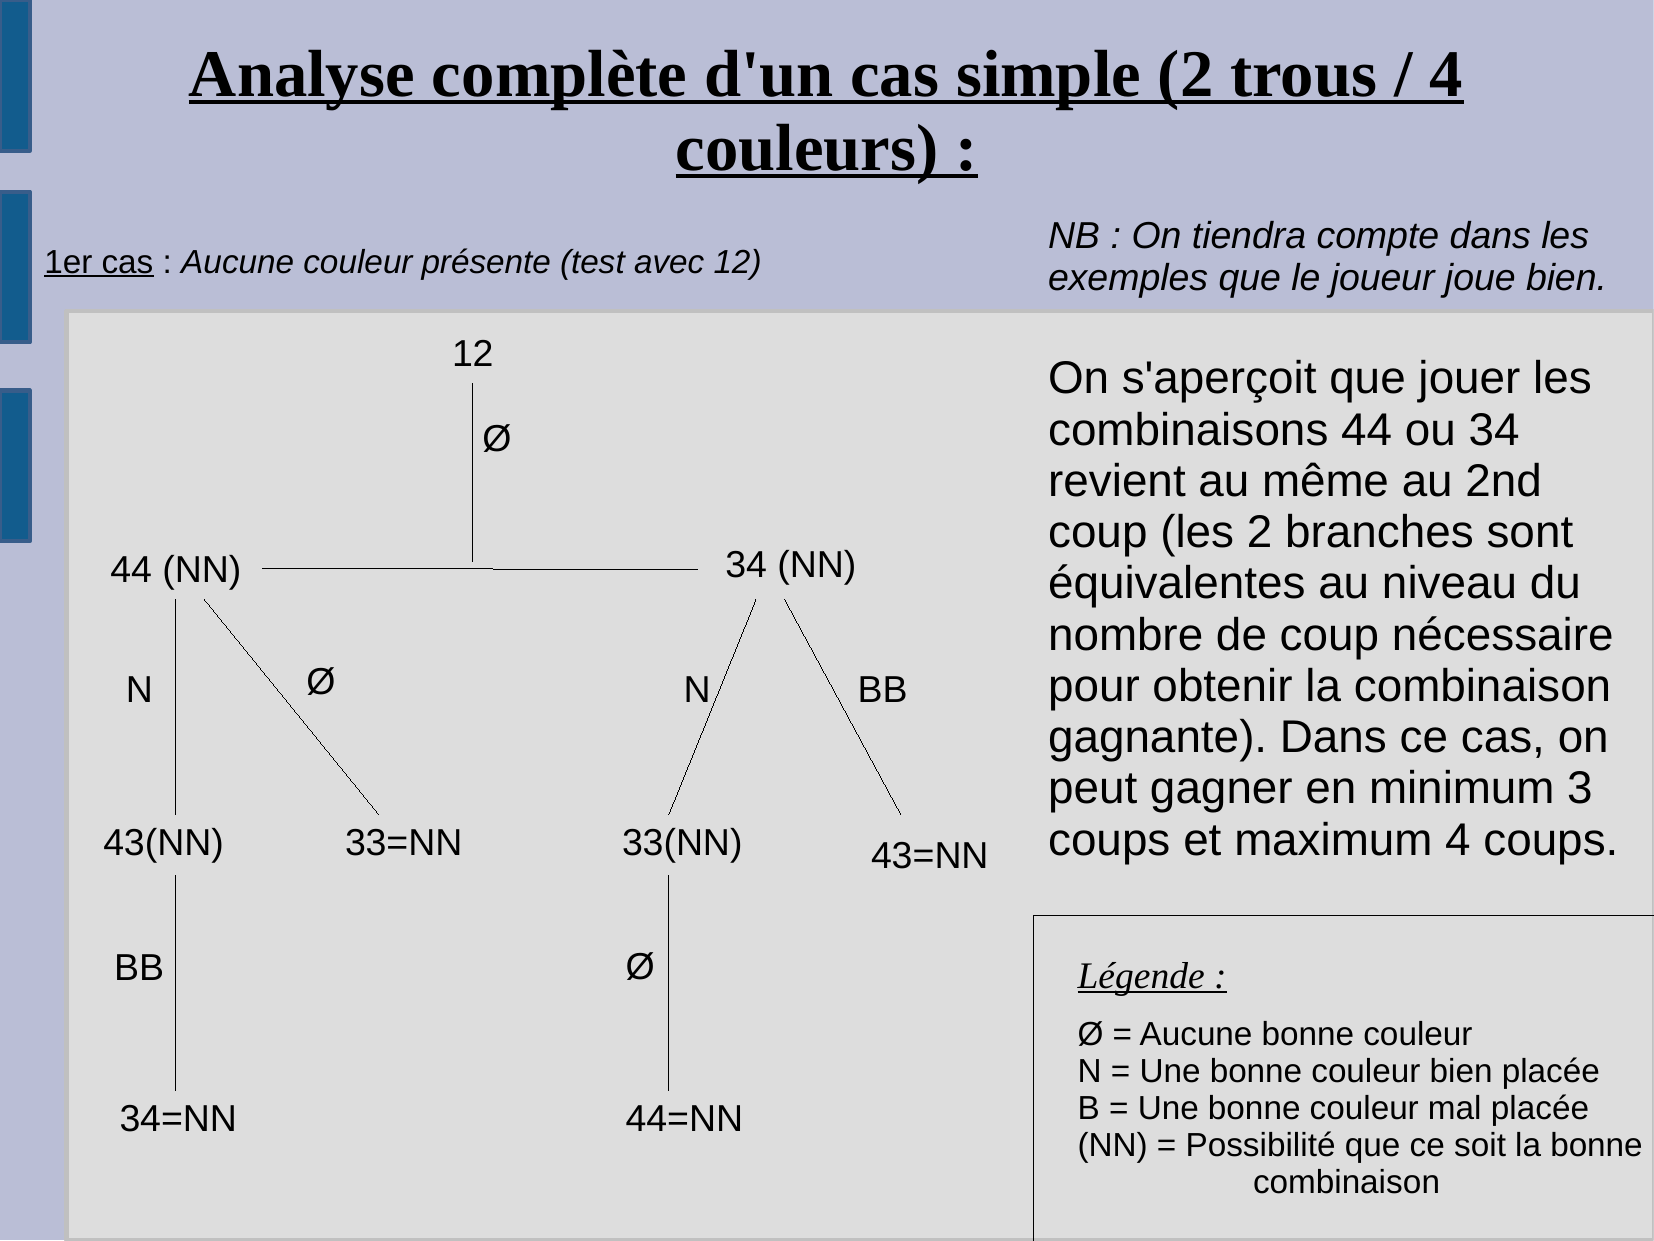

Analyse complète d'un cas simple (2 trous / 4 couleurs) :
NB : On tiendra compte dans les exemples que le joueur joue bien.
1er cas : Aucune couleur présente (test avec 12)
12
On s'aperçoit que jouer les combinaisons 44 ou 34 revient au même au 2nd coup (les 2 branches sont équivalentes au niveau du nombre de coup nécessaire pour obtenir la combinaison gagnante). Dans ce cas, on peut gagner en minimum 3 coups et maximum 4 coups.
Ø
34 (NN)
44 (NN)
Ø
N
N
BB
43(NN)
33=NN
33(NN)
43=NN
Ø
BB
Légende :
Ø = Aucune bonne couleur
N = Une bonne couleur bien placée
B = Une bonne couleur mal placée
(NN) = Possibilité que ce soit la bonne combinaison
44=NN
34=NN